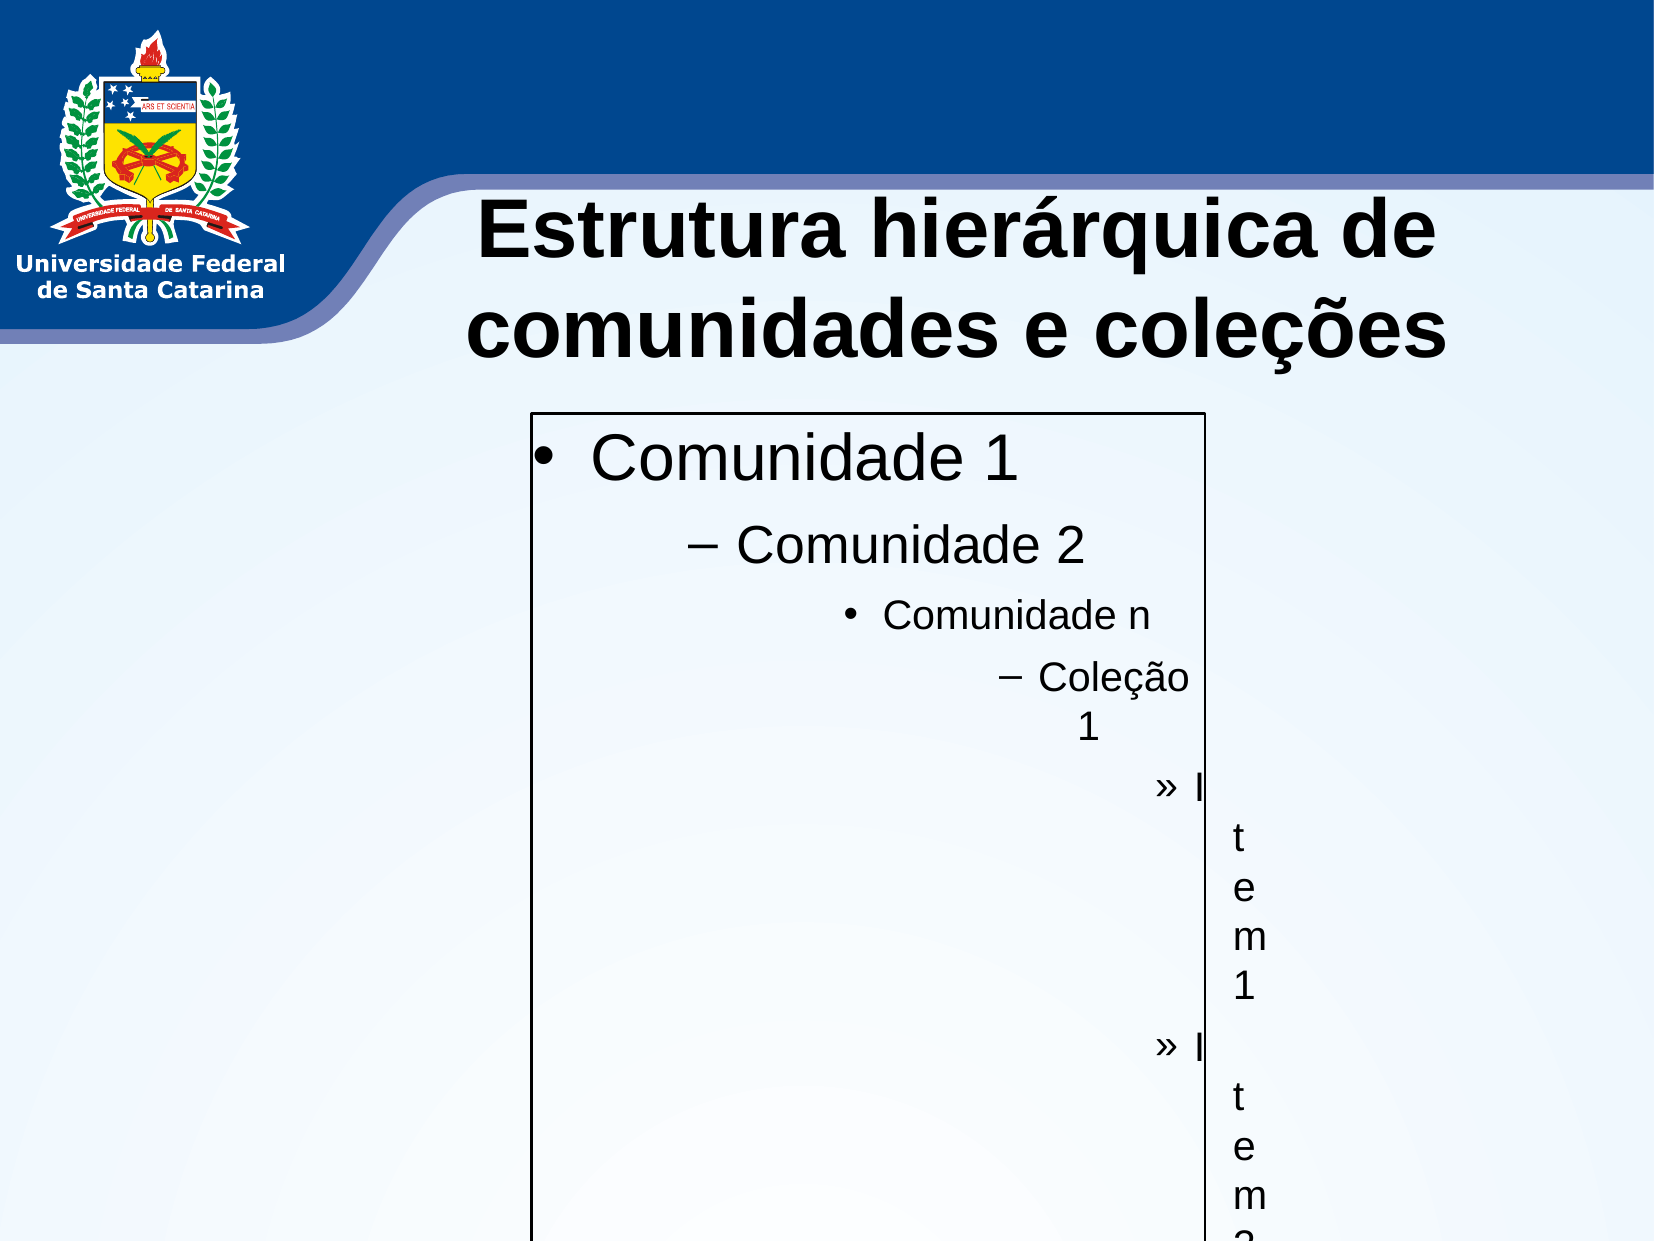

# Estrutura hierárquica de comunidades e coleções
Comunidade 1
Comunidade 2
Comunidade n
Coleção 1
Item1
Item2
...
Item n
Coleção 2
...
Coleção n